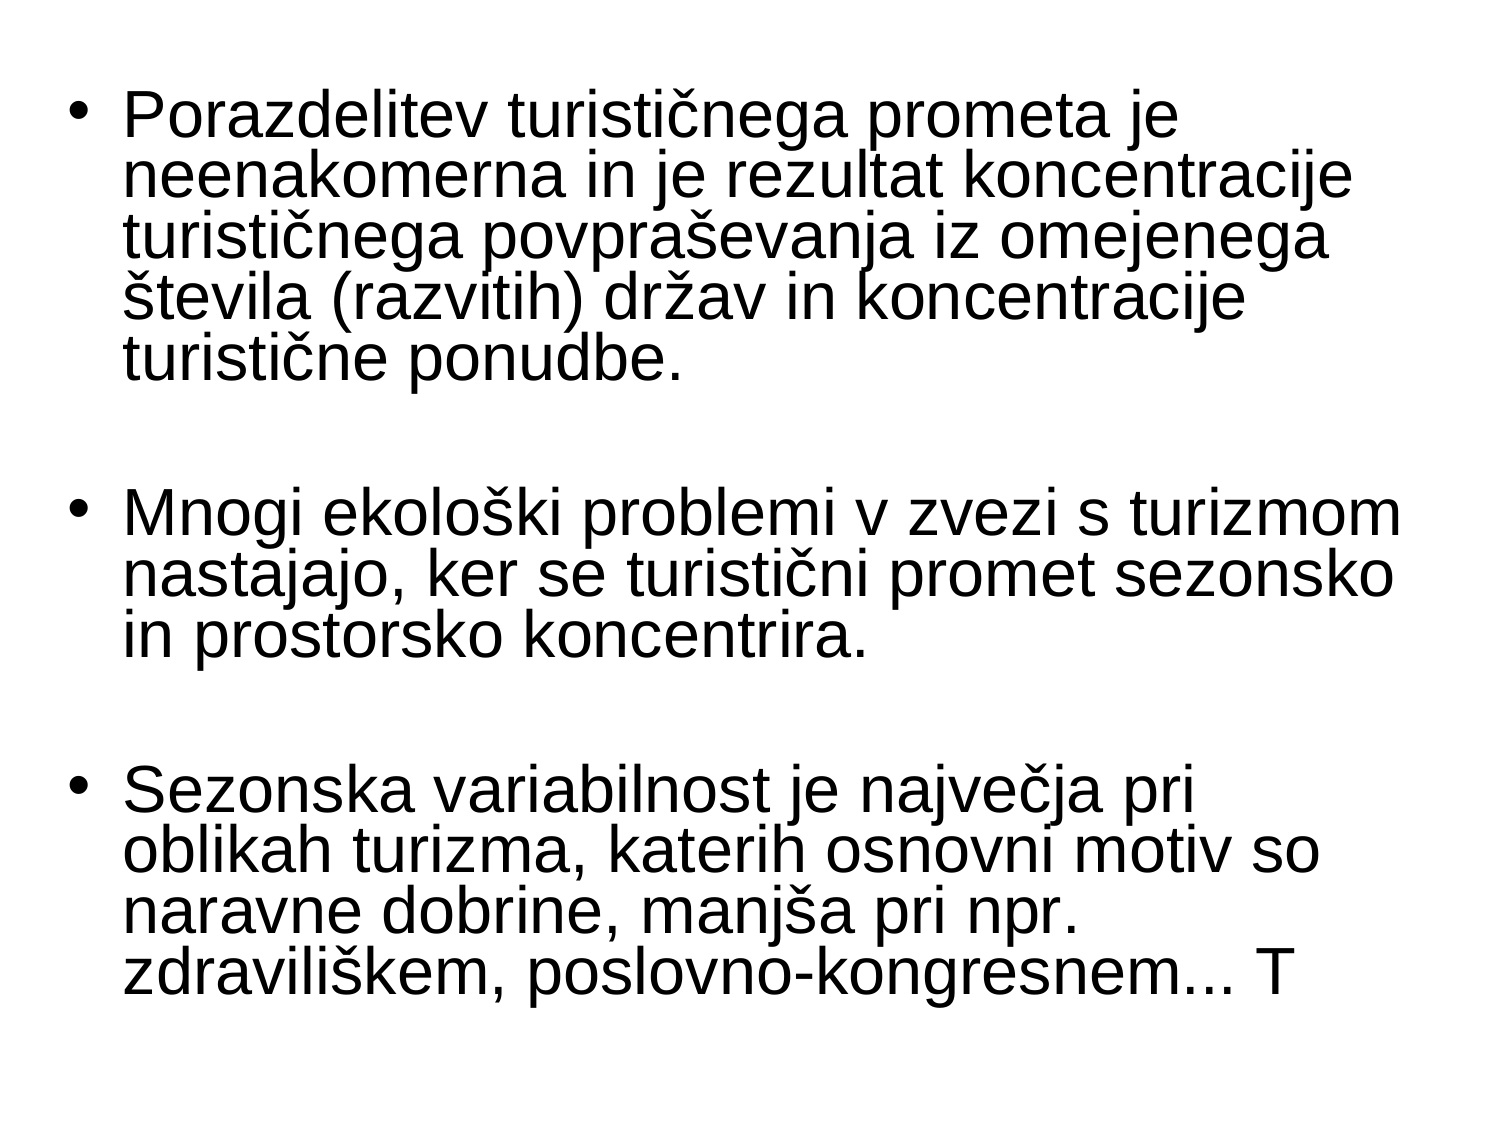

# Porazdelitev turističnega prometa je neenakomerna in je rezultat koncentracije turističnega povpraševanja iz omejenega števila (razvitih) držav in koncentracije turistične ponudbe.
Mnogi ekološki problemi v zvezi s turizmom nastajajo, ker se turistični promet sezonsko in prostorsko koncentrira.
Sezonska variabilnost je največja pri oblikah turizma, katerih osnovni motiv so naravne dobrine, manjša pri npr. zdraviliškem, poslovno-kongresnem... T